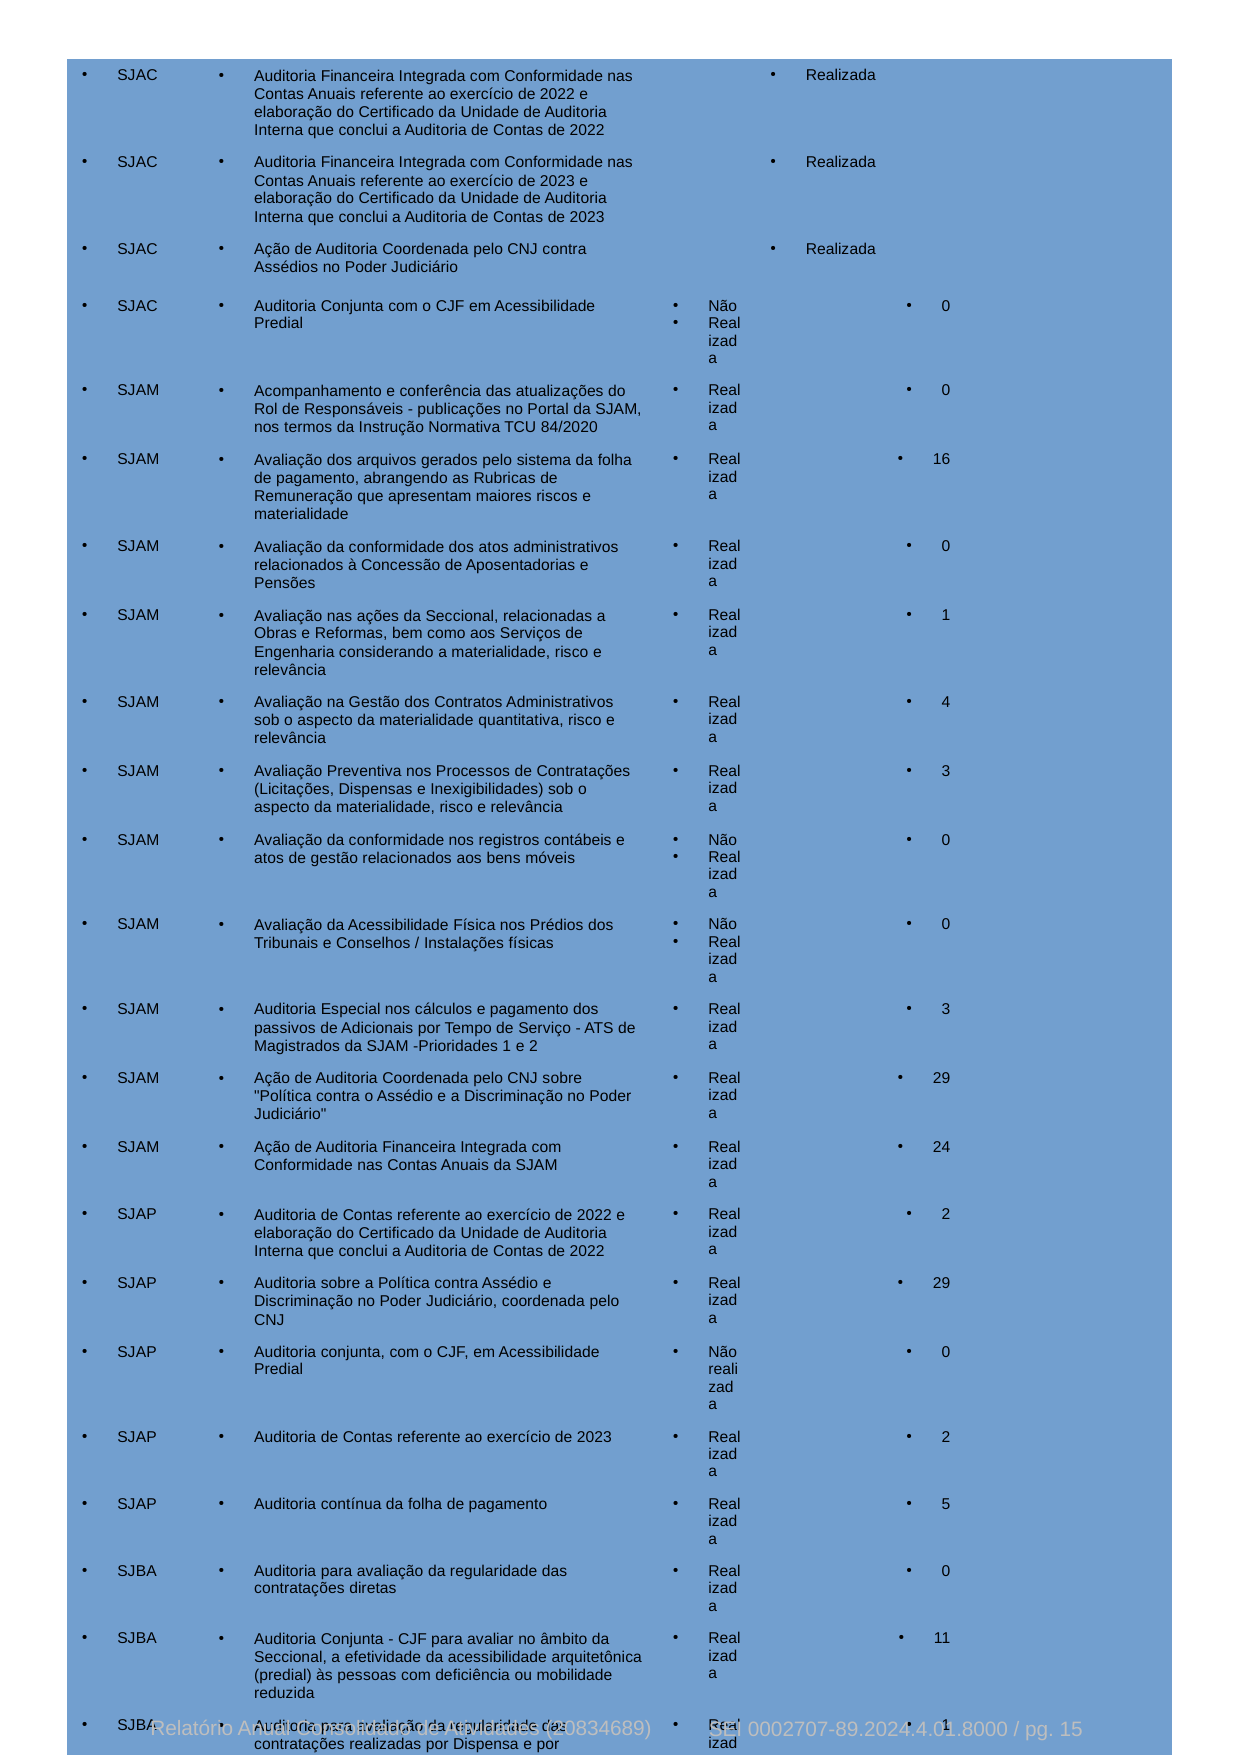

| SJAC | Auditoria Financeira Integrada com Conformidade nas Contas Anuais referente ao exercício de 2022 e elaboração do Certificado da Unidade de Auditoria Interna que conclui a Auditoria de Contas de 2022 | | Realizada | |
| --- | --- | --- | --- | --- |
| SJAC | Auditoria Financeira Integrada com Conformidade nas Contas Anuais referente ao exercício de 2023 e elaboração do Certificado da Unidade de Auditoria Interna que conclui a Auditoria de Contas de 2023 | | Realizada | |
| SJAC | Ação de Auditoria Coordenada pelo CNJ contra Assédios no Poder Judiciário | | Realizada | |
| SJAC | Auditoria Conjunta com o CJF em Acessibilidade Predial | Não Realizada | 0 | |
| SJAM | Acompanhamento e conferência das atualizações do Rol de Responsáveis - publicações no Portal da SJAM, nos termos da Instrução Normativa TCU 84/2020 | Realizada | 0 | |
| SJAM | Avaliação dos arquivos gerados pelo sistema da folha de pagamento, abrangendo as Rubricas de Remuneração que apresentam maiores riscos e materialidade | Realizada | 16 | |
| SJAM | Avaliação da conformidade dos atos administrativos relacionados à Concessão de Aposentadorias e Pensões | Realizada | 0 | |
| SJAM | Avaliação nas ações da Seccional, relacionadas a Obras e Reformas, bem como aos Serviços de Engenharia considerando a materialidade, risco e relevância | Realizada | 1 | |
| SJAM | Avaliação na Gestão dos Contratos Administrativos sob o aspecto da materialidade quantitativa, risco e relevância | Realizada | 4 | |
| SJAM | Avaliação Preventiva nos Processos de Contratações (Licitações, Dispensas e Inexigibilidades) sob o aspecto da materialidade, risco e relevância | Realizada | 3 | |
| SJAM | Avaliação da conformidade nos registros contábeis e atos de gestão relacionados aos bens móveis | Não Realizada | 0 | |
| SJAM | Avaliação da Acessibilidade Física nos Prédios dos Tribunais e Conselhos / Instalações físicas | Não Realizada | 0 | |
| SJAM | Auditoria Especial nos cálculos e pagamento dos passivos de Adicionais por Tempo de Serviço - ATS de Magistrados da SJAM -Prioridades 1 e 2 | Realizada | 3 | |
| SJAM | Ação de Auditoria Coordenada pelo CNJ sobre "Política contra o Assédio e a Discriminação no Poder Judiciário" | Realizada | 29 | |
| SJAM | Ação de Auditoria Financeira Integrada com Conformidade nas Contas Anuais da SJAM | Realizada | 24 | |
| SJAP | Auditoria de Contas referente ao exercício de 2022 e elaboração do Certificado da Unidade de Auditoria Interna que conclui a Auditoria de Contas de 2022 | Realizada | 2 | |
| SJAP | Auditoria sobre a Política contra Assédio e Discriminação no Poder Judiciário, coordenada pelo CNJ | Realizada | 29 | |
| SJAP | Auditoria conjunta, com o CJF, em Acessibilidade Predial | Não realizada | 0 | |
| SJAP | Auditoria de Contas referente ao exercício de 2023 | Realizada | 2 | |
| SJAP | Auditoria contínua da folha de pagamento | Realizada | 5 | |
| SJBA | Auditoria para avaliação da regularidade das contratações diretas | Realizada | 0 | |
| SJBA | Auditoria Conjunta - CJF para avaliar no âmbito da Seccional, a efetividade da acessibilidade arquitetônica (predial) às pessoas com deficiência ou mobilidade reduzida | Realizada | 11 | |
| SJBA | Auditoria para avaliação da regularidade das contratações realizadas por Dispensa e por Inexigibilidade de Licitação | Realizada | 1 | |
| SJBA | Auditoria de conformidade referente a liquidação de despesas contratuais | Realizada | 1 | |
| SJBA | Auditoria nas contas anuais desta Seccional relativa ao exercício de 2023 | Realizada | 8 | |
| SJBA | Auditoria na gestão de contratos de obras e serviços de engenharia | Não realizada | 0 | |
| SJBA | Auditoria Indícios de irregularidades em licitações - Sistema ALICE | Realizada | 0 | |
| SJBA | Auditoria Preventiva, cujo objetivo é avaliar a regularidade, de forma preventiva, em fases específicas das contratações | Realizada | 3 | |
| SJBA | Auditoria para avaliação da regularidade das folhas de pagamento de fevereiro de 2023 | Realizada | 3 | |
| SJBA | Auditoria para avaliação da regularidade das folhas de pagamento de abril de 2023 | Realizada | 2 | |
| SJBA | Auditoria de liquidação e pagamento da Folha de Pagamento referente a Agosto/2023 | Realizada | 8 | |
| SJBA | Auditoria de Conformidade com o objetivo de avaliar a regularidade nas concessões e nos pagamentos das indenizações e dos benefícios | Realizada | 2 | |
| SJBA | Auditoria do plano de Autogestão - Pró-Social | Realizada | 0 | |
| SJBA | Auditoria da Folha de Pagamento da Gratificação Natalina/2023 | Realizada | 4 | |
| SJBA | Auditoria sobre a Política contra Assédio e Discriminação no âmbito desta Seção Judiciária da Bahia (Coordenada pelo Conselho Nacional de Justiça - CNJ) | Realizada | 40 | |
| SJBA | Auditoria de ATS - Adicional do Tempo de Serviço dos Magistrados | Realizada | 0 | |
| SJDF | Auditoria em folha de pagamento | Realizada | 4 | |
| SJDF | Auditoria de Contas | Realizada | 7 | |
| SJDF | Auditoria nos cálculos e no pagamento dos passivos relativos aos Adicionais por Tempo de Serviço - ATS de magistrados | Realizada | 16 | |
Relatório Anual Consolidado de Atividades (20834689)
SEI 0002707-89.2024.4.01.8000 / pg. 15